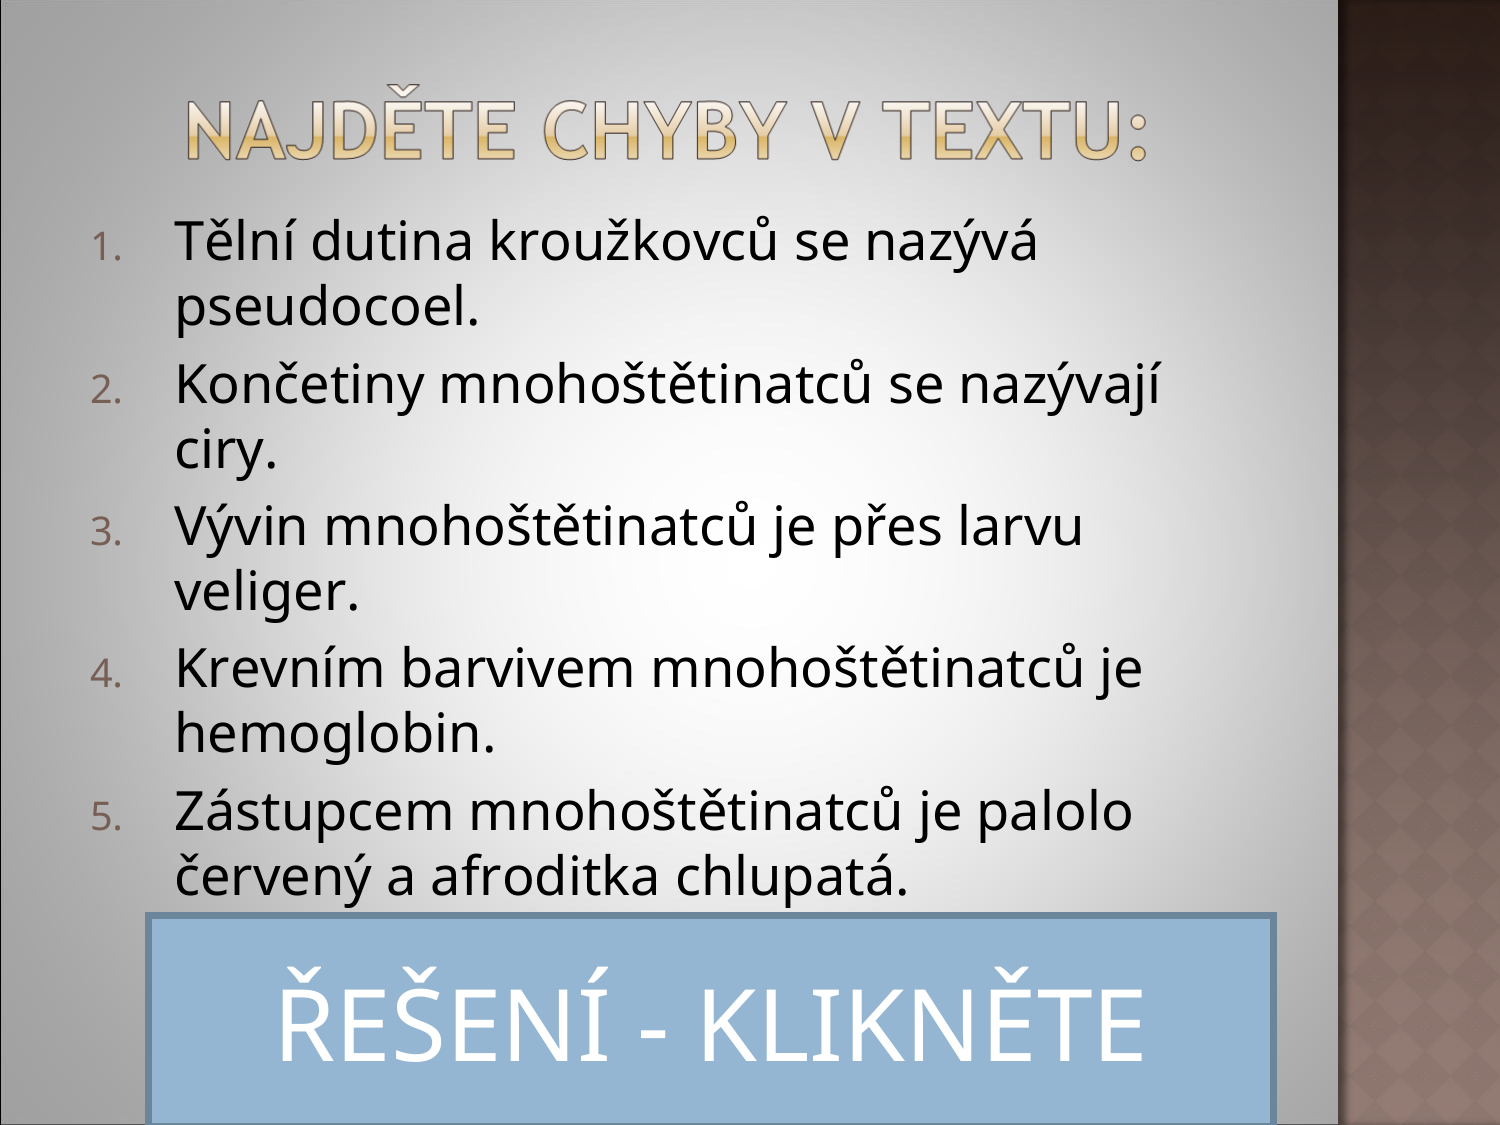

# Tělní dutina kroužkovců se nazývá pseudocoel.
Končetiny mnohoštětinatců se nazývají ciry.
Vývin mnohoštětinatců je přes larvu veliger.
Krevním barvivem mnohoštětinatců je hemoglobin.
Zástupcem mnohoštětinatců je palolo červený a afroditka chlupatá.
1. coelom; 2. parapodia; 3. trochoforu;
4. chlorokruorin; 5. palolo zelený a afroditka plstnatá
ŘEŠENÍ - KLIKNĚTE